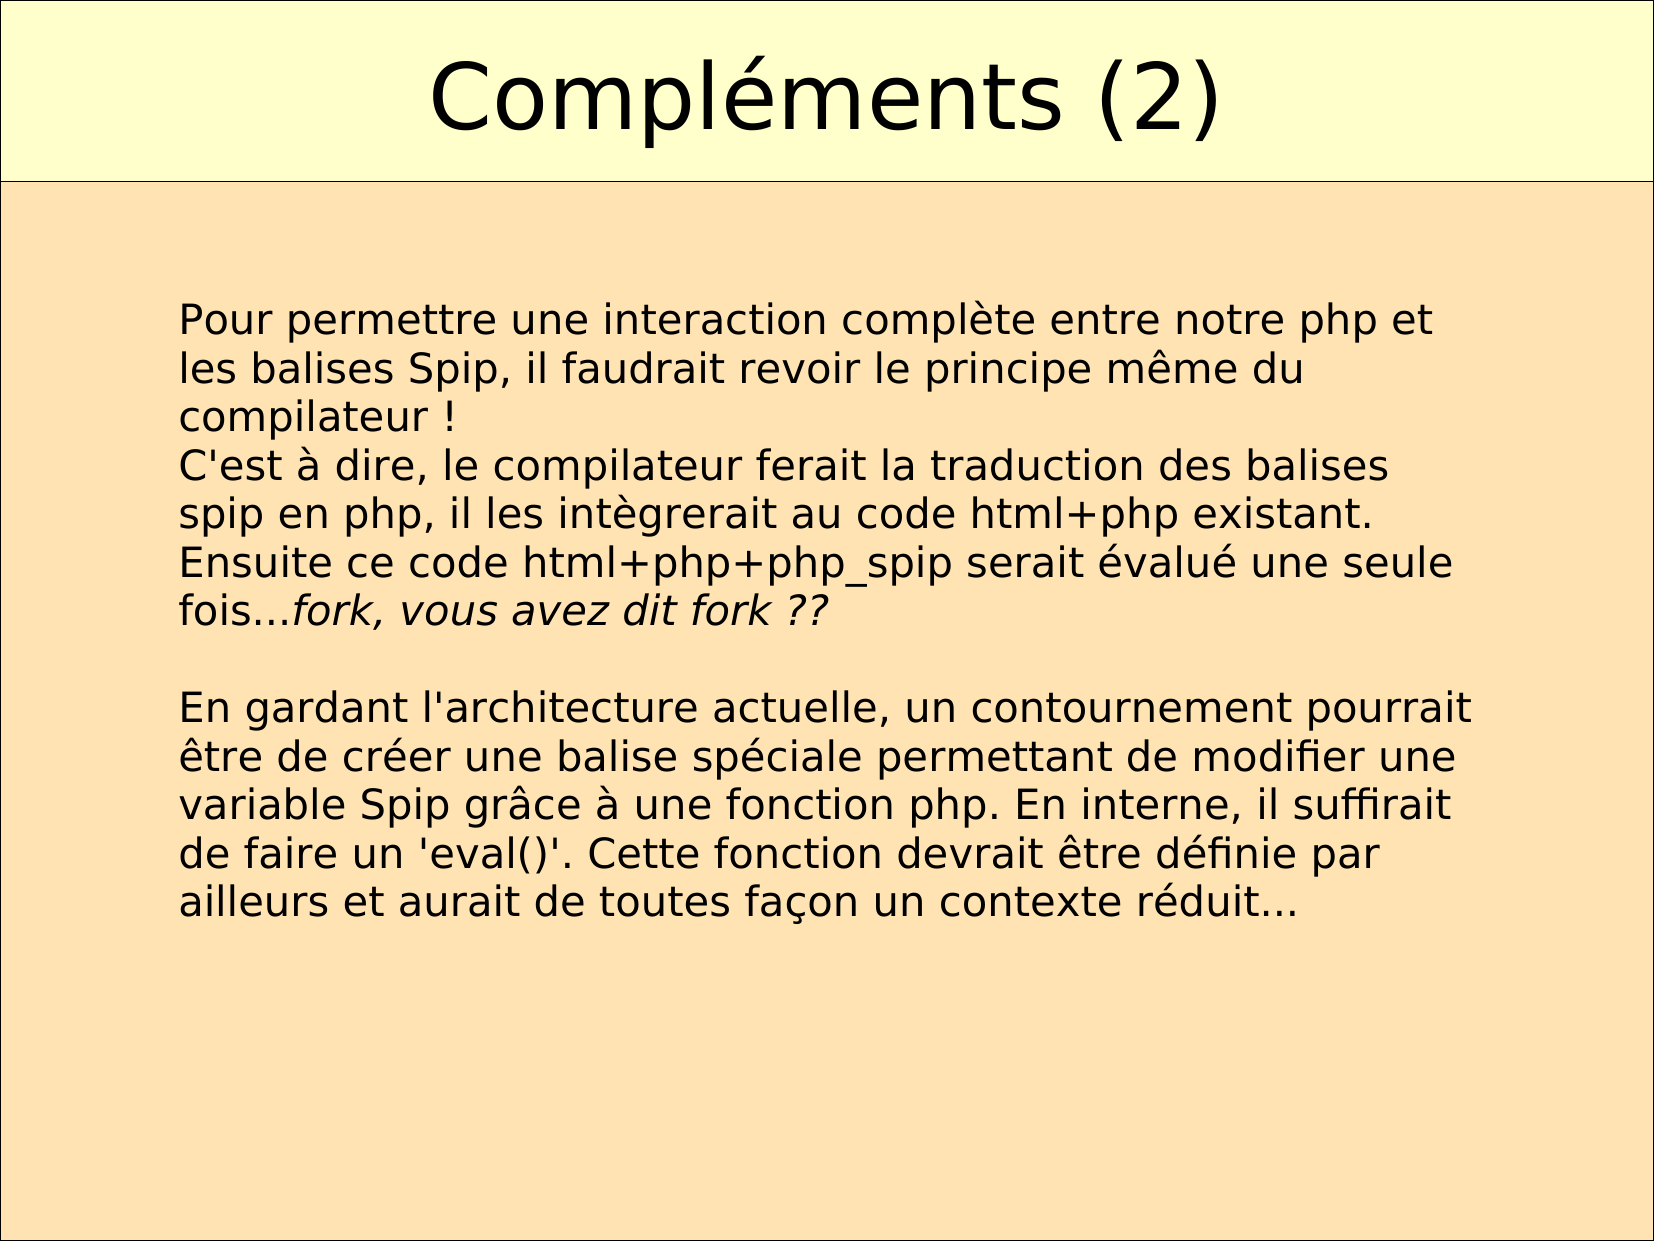

# Compléments (2)
Pour permettre une interaction complète entre notre php et les balises Spip, il faudrait revoir le principe même du compilateur !
C'est à dire, le compilateur ferait la traduction des balises spip en php, il les intègrerait au code html+php existant. Ensuite ce code html+php+php_spip serait évalué une seule fois...fork, vous avez dit fork ??
En gardant l'architecture actuelle, un contournement pourrait être de créer une balise spéciale permettant de modifier une variable Spip grâce à une fonction php. En interne, il suffirait de faire un 'eval()'. Cette fonction devrait être définie par ailleurs et aurait de toutes façon un contexte réduit...